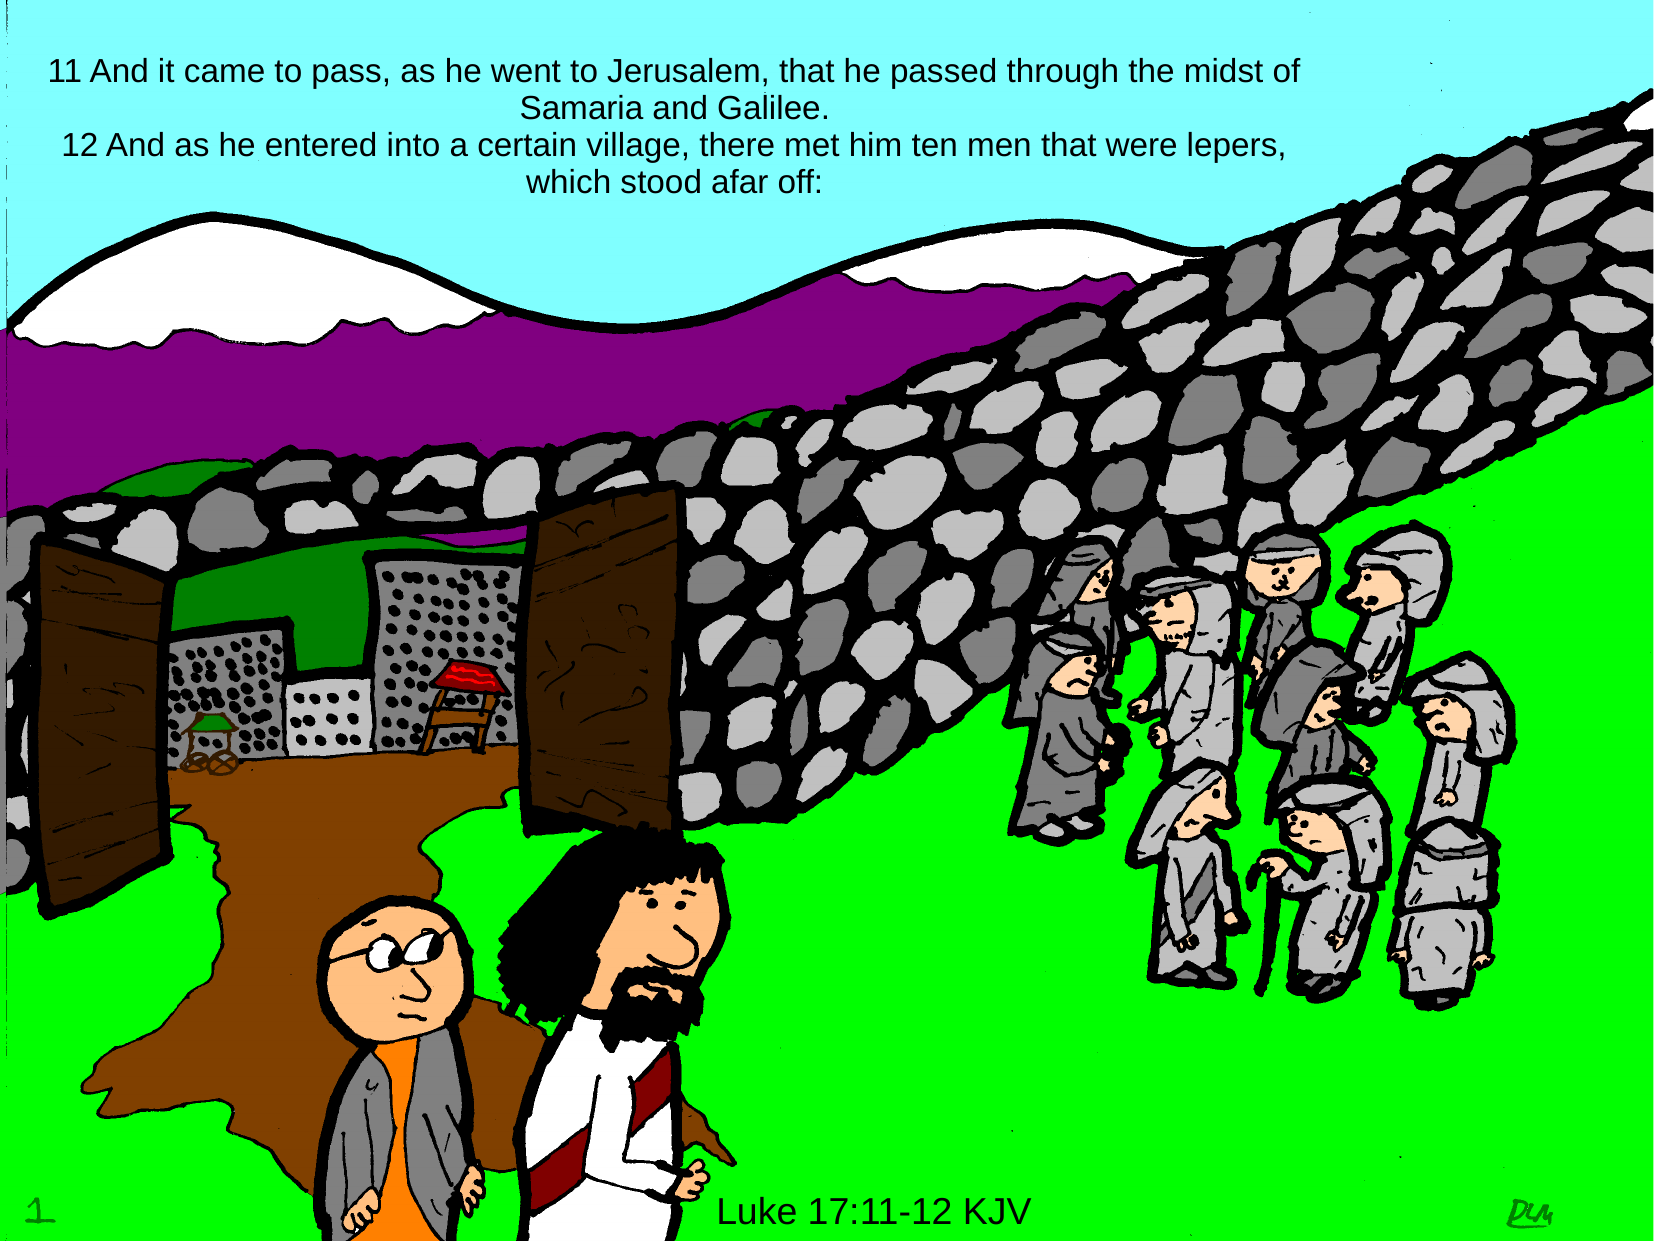

# 11 And it came to pass, as he went to Jerusalem, that he passed through the midst of Samaria and Galilee. 12 And as he entered into a certain village, there met him ten men that were lepers, which stood afar off:
Luke 17:11-12 KJV